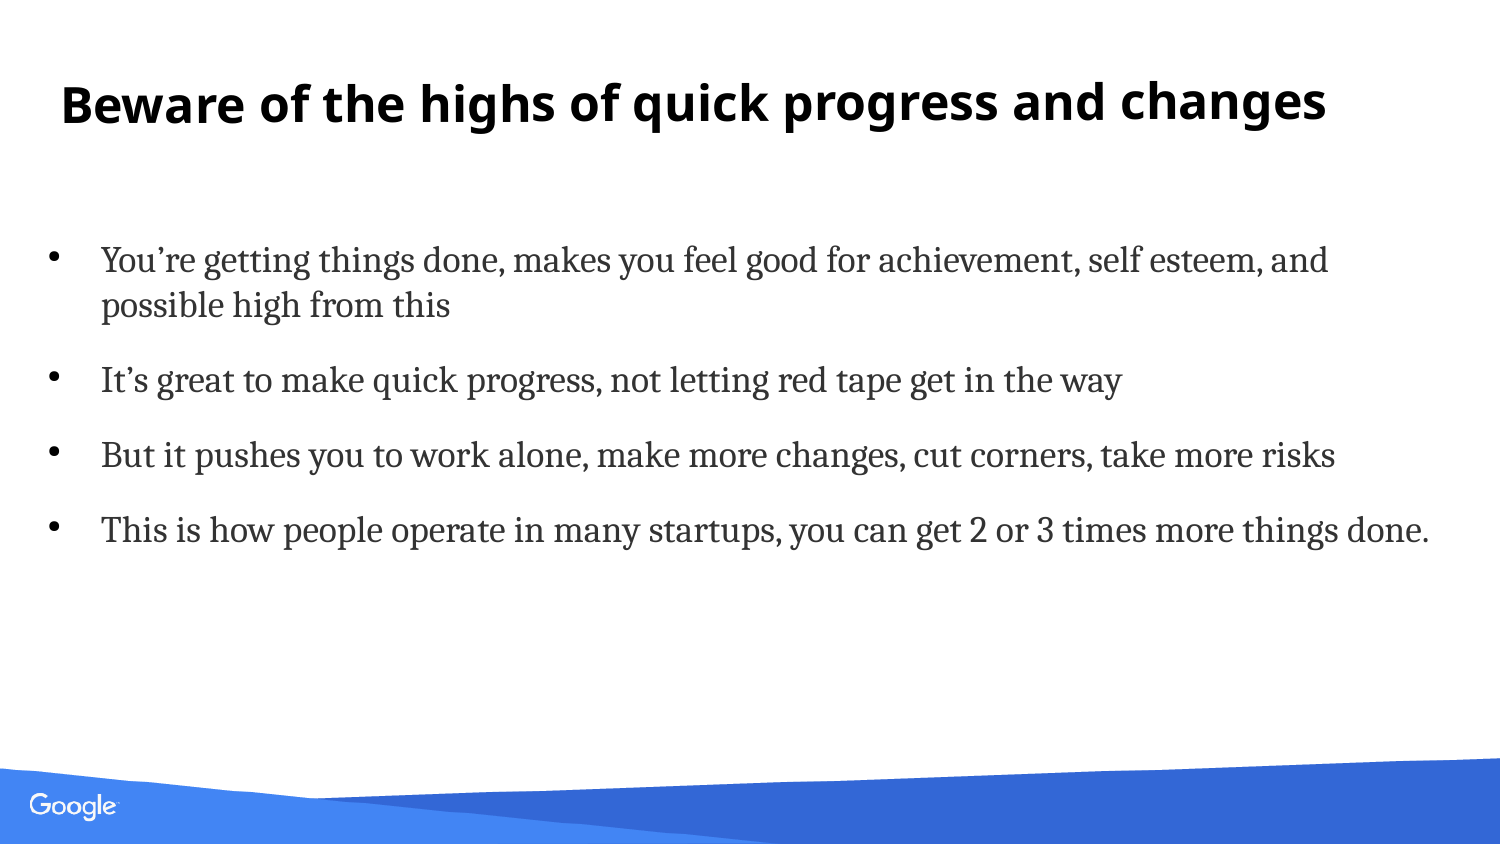

Beware of the highs of quick progress and changes
# You’re getting things done, makes you feel good for achievement, self esteem, and possible high from this
It’s great to make quick progress, not letting red tape get in the way
But it pushes you to work alone, make more changes, cut corners, take more risks
This is how people operate in many startups, you can get 2 or 3 times more things done.